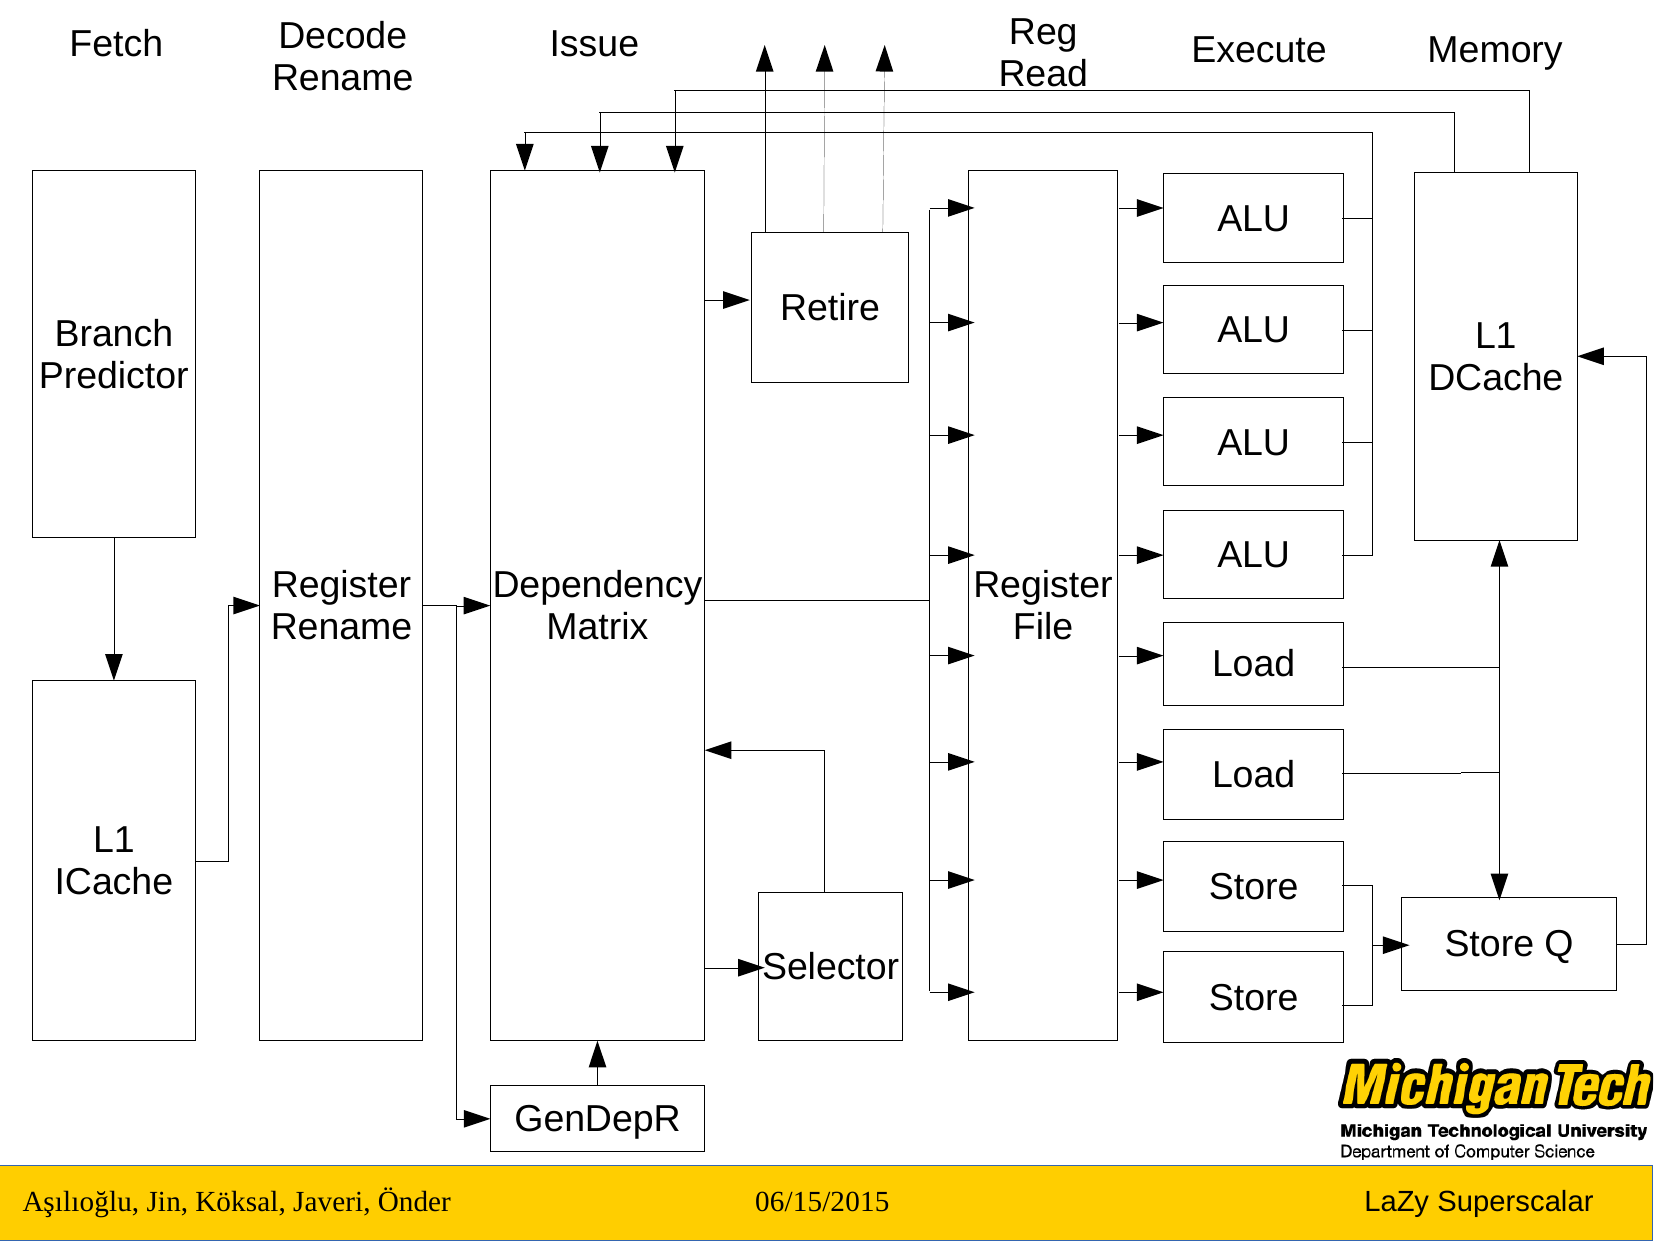

Reg Read
Decode
Rename
Fetch
Issue
Execute
Memory
Branch
Predictor
Register
Rename
Dependency
Matrix
Register
File
L1
DCache
ALU
Retire
ALU
ALU
ALU
Load
L1
ICache
Load
Store
Selector
Store Q
Store
GenDepR
Aşılıoğlu, Jin, Köksal, Javeri, Önder
06/15/2015